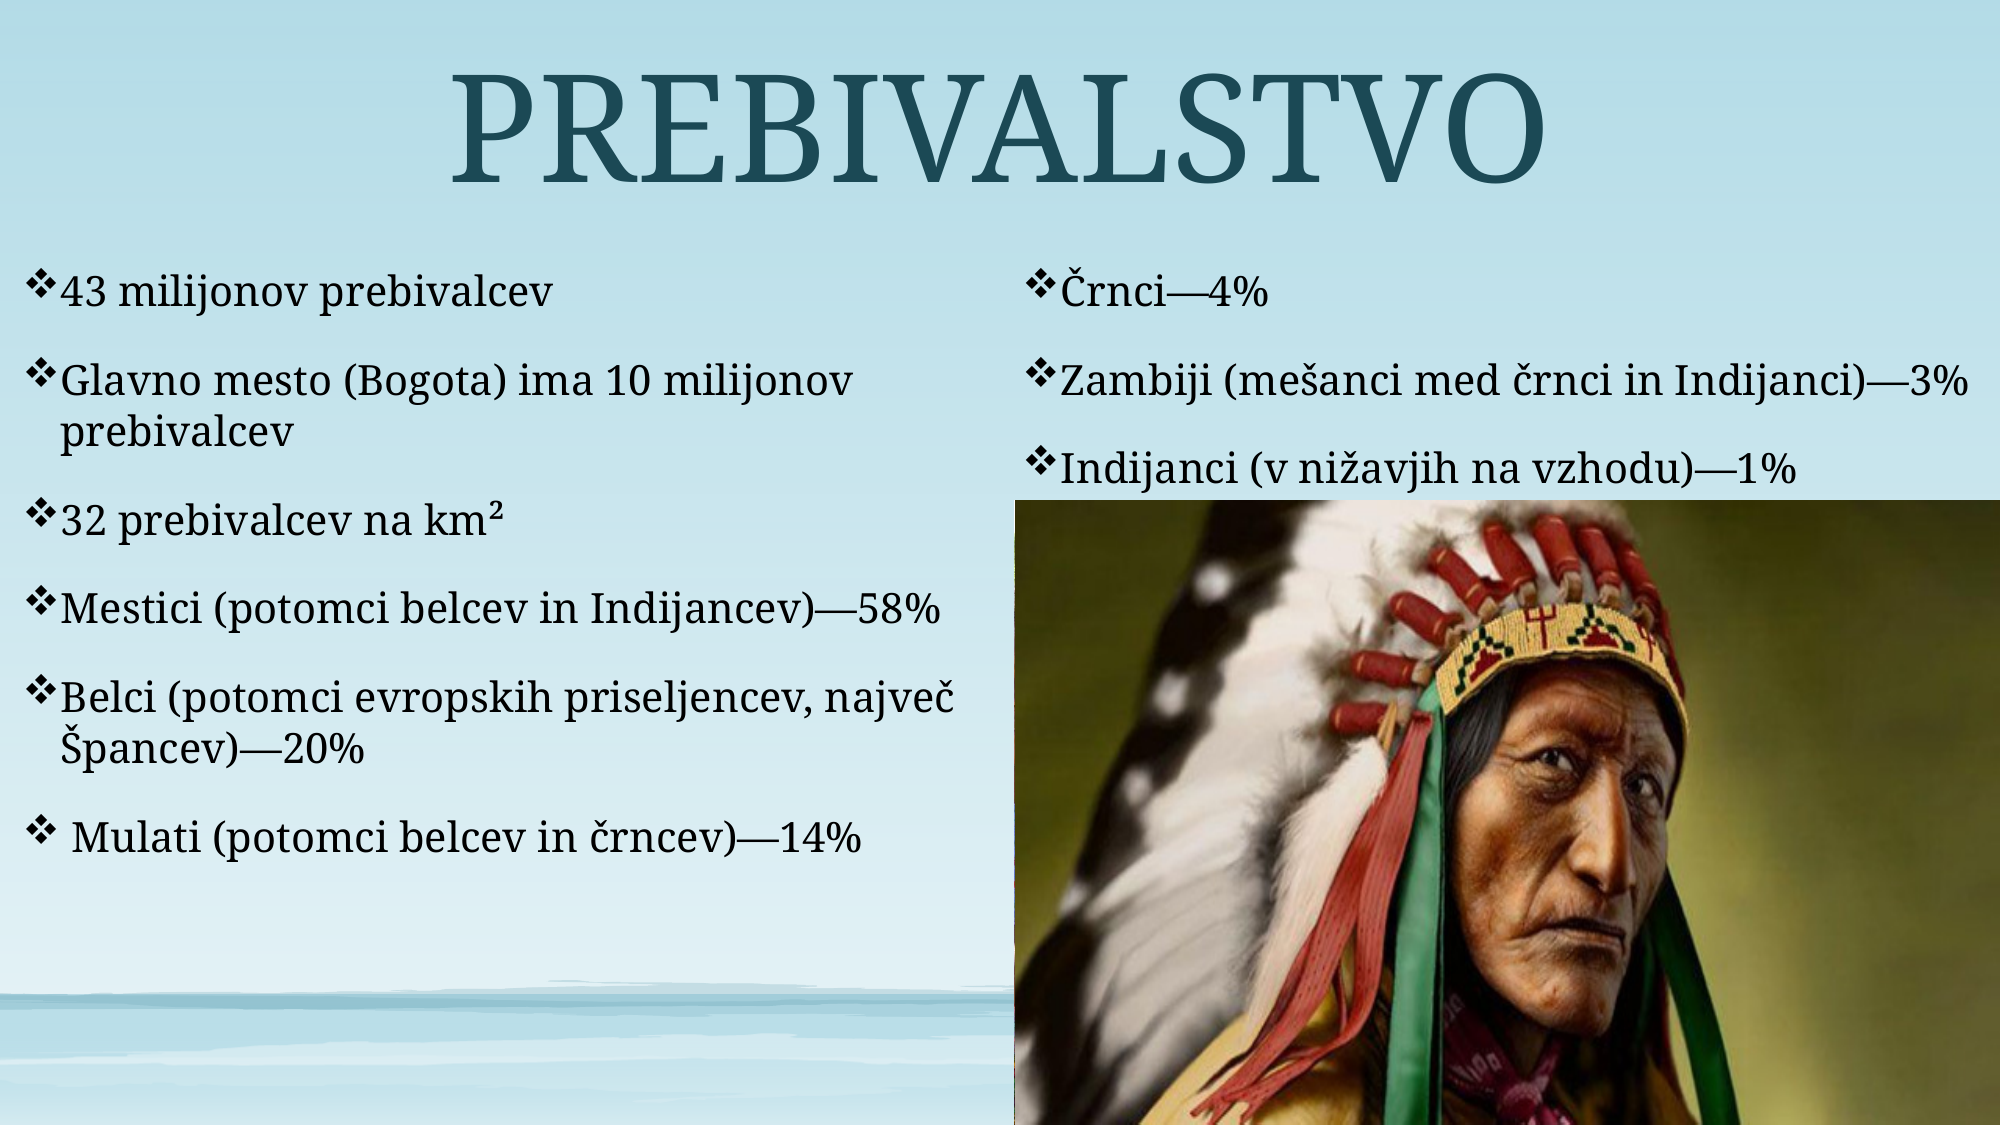

# PREBIVALSTVO
| 43 milijonov prebivalcev Glavno mesto (Bogota) ima 10 milijonov prebivalcev 32 prebivalcev na km² Mestici (potomci belcev in Indijancev)—58% Belci (potomci evropskih priseljencev, največ Špancev)—20% Mulati (potomci belcev in črncev)—14% | Črnci—4% Zambiji (mešanci med črnci in Indijanci)—3% Indijanci (v nižavjih na vzhodu)—1% Večina prebivalstva je katoličanov—95% Majhne protestantske in judovske skupnosti Animisti (verovanje v duhove in nadnaravna bitja) |
| --- | --- |